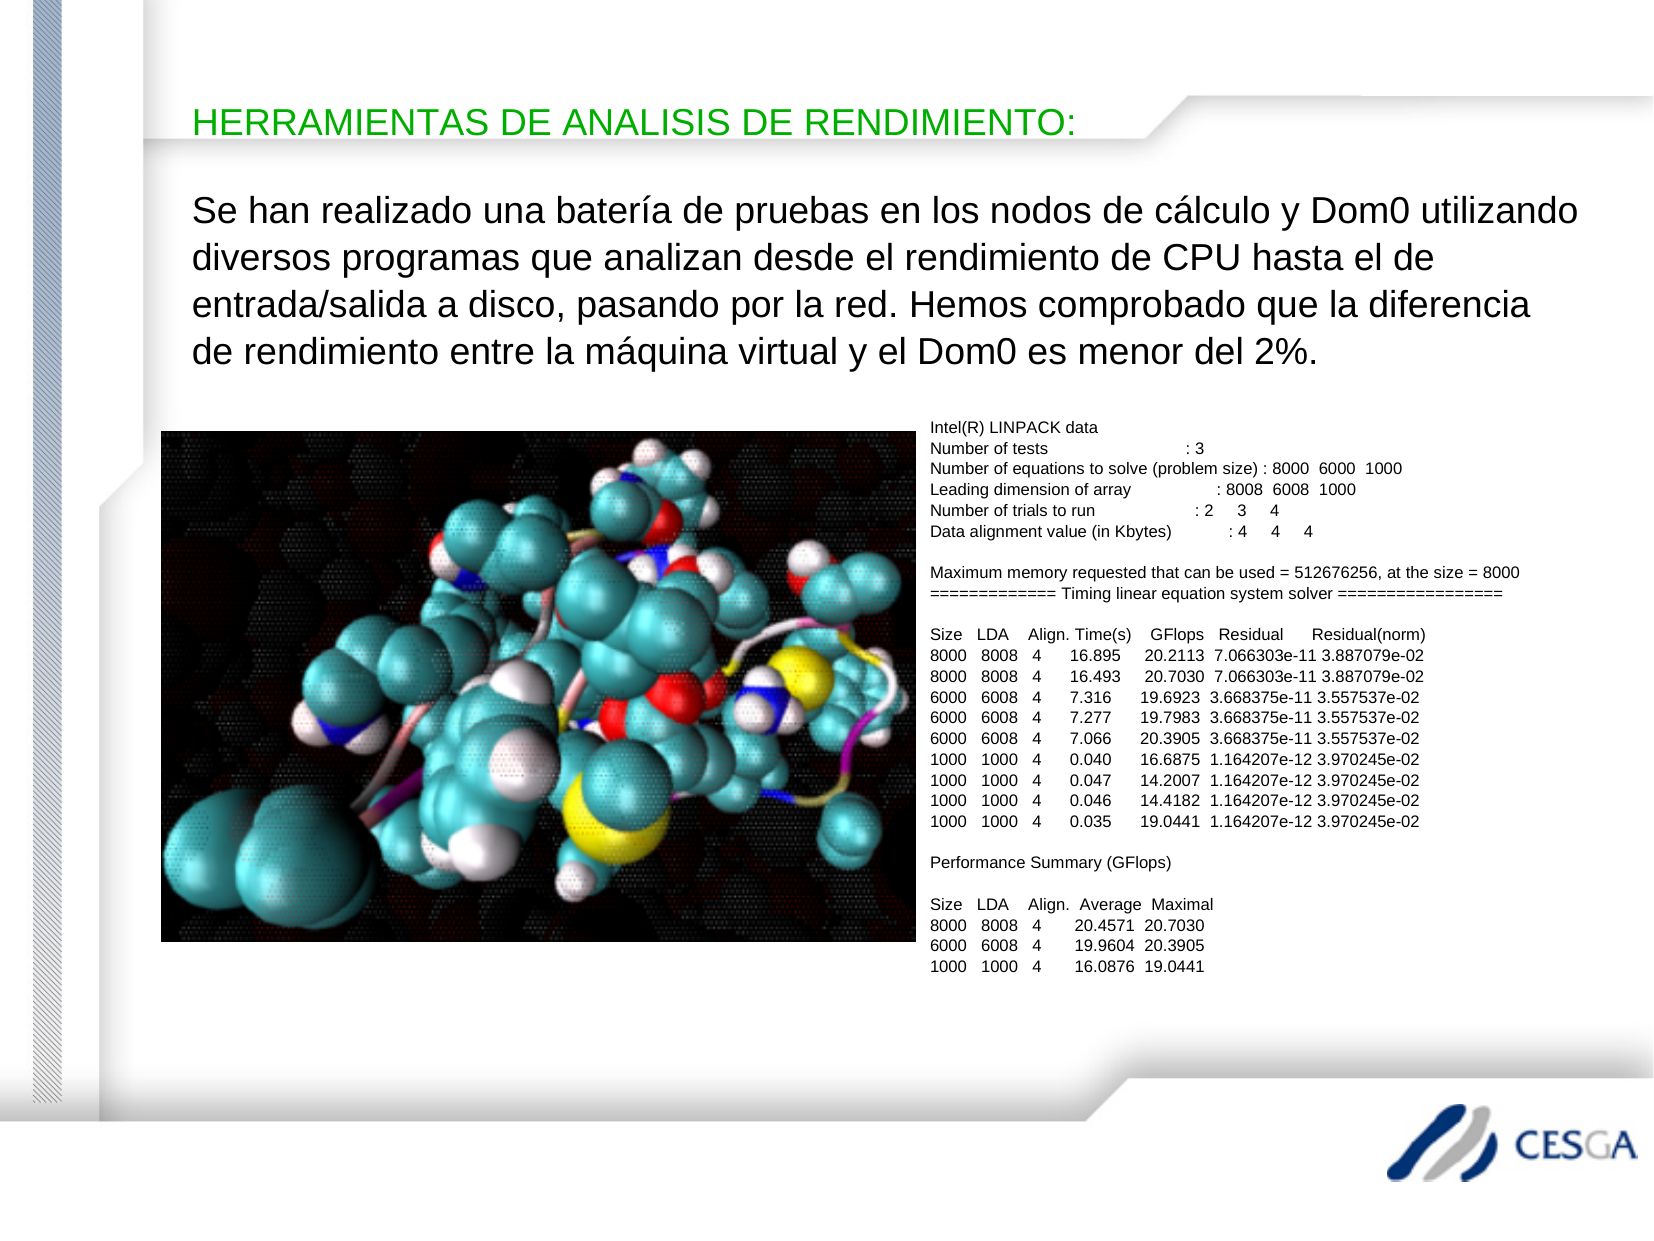

HERRAMIENTAS DE ANALISIS DE RENDIMIENTO:
Se han realizado una batería de pruebas en los nodos de cálculo y Dom0 utilizando diversos programas que analizan desde el rendimiento de CPU hasta el de entrada/salida a disco, pasando por la red. Hemos comprobado que la diferencia de rendimiento entre la máquina virtual y el Dom0 es menor del 2%.
Intel(R) LINPACK data
Number of tests : 3
Number of equations to solve (problem size) : 8000 6000 1000
Leading dimension of array : 8008 6008 1000
Number of trials to run : 2 3 4
Data alignment value (in Kbytes) : 4 4 4
Maximum memory requested that can be used = 512676256, at the size = 8000
============= Timing linear equation system solver =================
Size LDA Align. Time(s) GFlops Residual Residual(norm)‏
8000 8008 4 16.895 20.2113 7.066303e-11 3.887079e-02
8000 8008 4 16.493 20.7030 7.066303e-11 3.887079e-02
6000 6008 4 7.316 19.6923 3.668375e-11 3.557537e-02
6000 6008 4 7.277 19.7983 3.668375e-11 3.557537e-02
6000 6008 4 7.066 20.3905 3.668375e-11 3.557537e-02
1000 1000 4 0.040 16.6875 1.164207e-12 3.970245e-02
1000 1000 4 0.047 14.2007 1.164207e-12 3.970245e-02
1000 1000 4 0.046 14.4182 1.164207e-12 3.970245e-02
1000 1000 4 0.035 19.0441 1.164207e-12 3.970245e-02
Performance Summary (GFlops)‏
Size LDA Align. Average Maximal
8000 8008 4 20.4571 20.7030
6000 6008 4 19.9604 20.3905
1000 1000 4 16.0876 19.0441